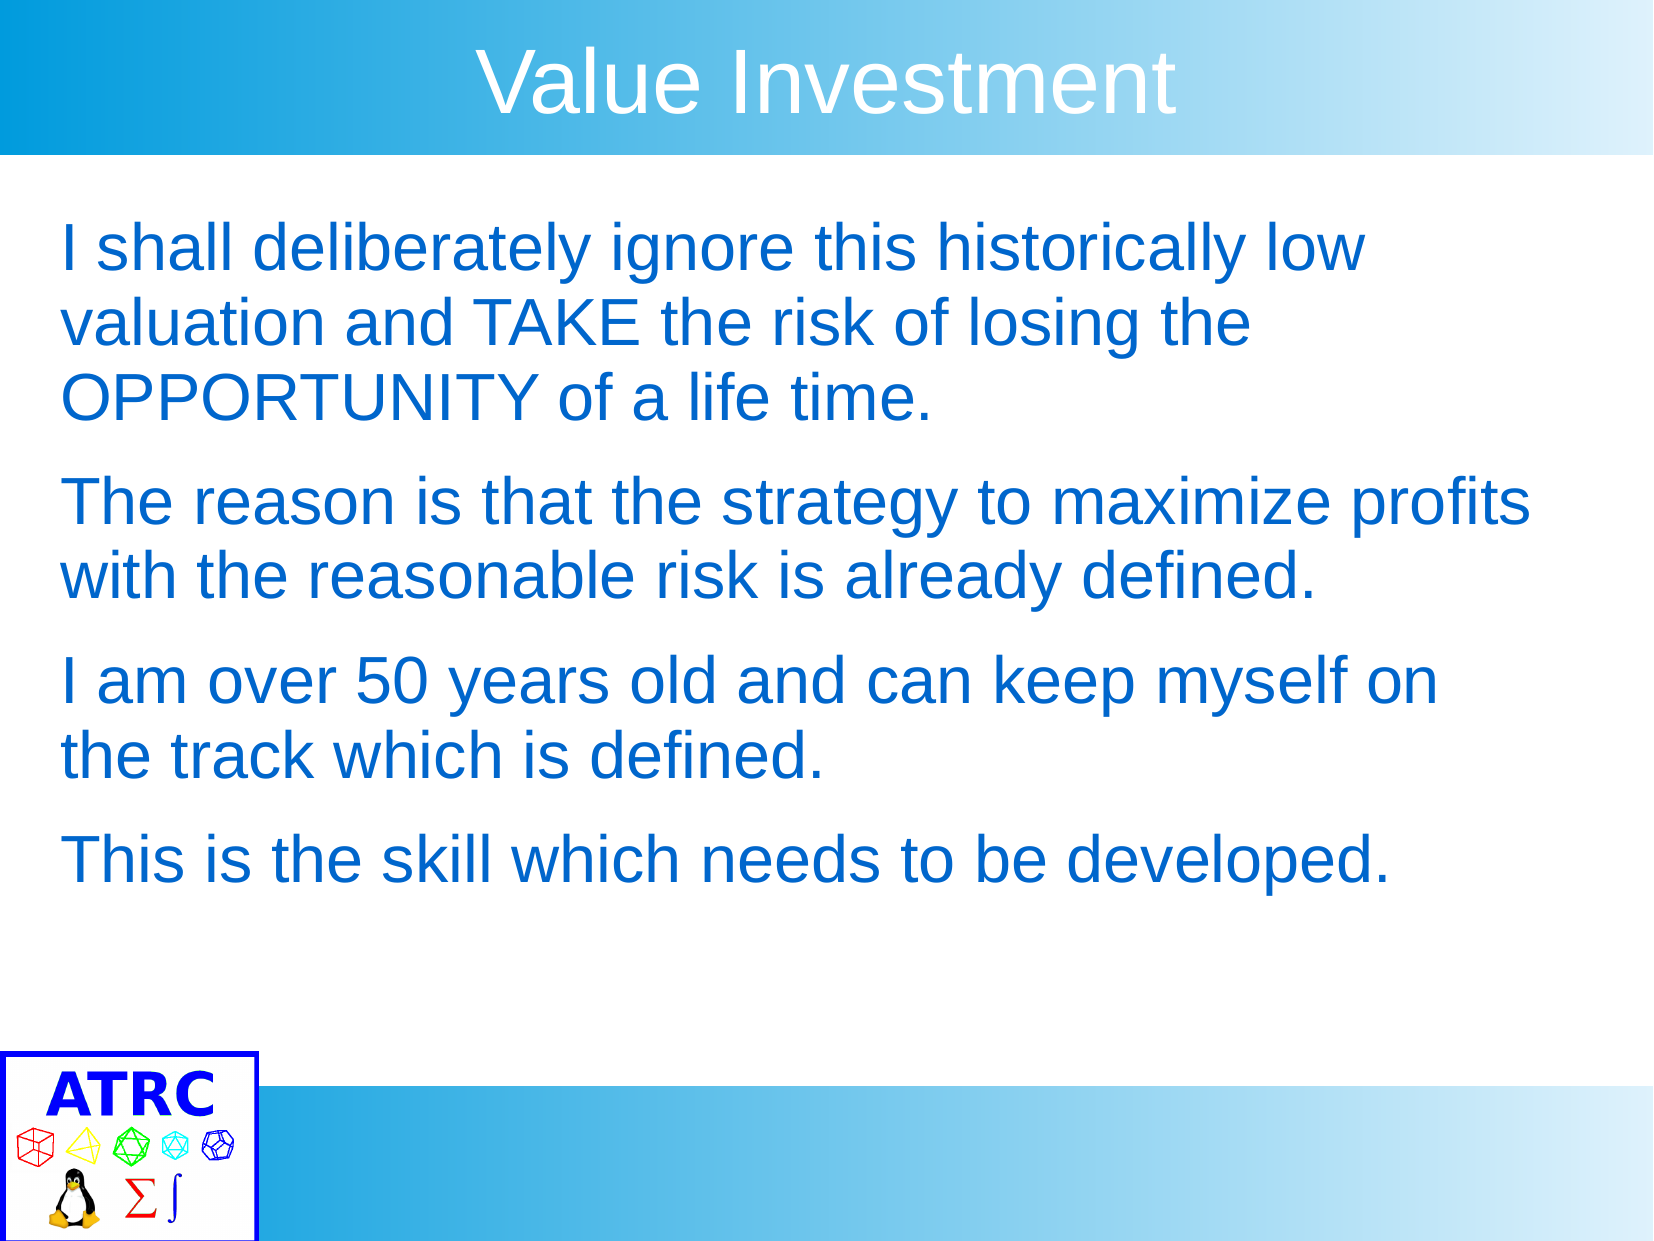

# Value Investment
I shall deliberately ignore this historically low valuation and TAKE the risk of losing the OPPORTUNITY of a life time.
The reason is that the strategy to maximize profits with the reasonable risk is already defined.
I am over 50 years old and can keep myself on the track which is defined.
This is the skill which needs to be developed.